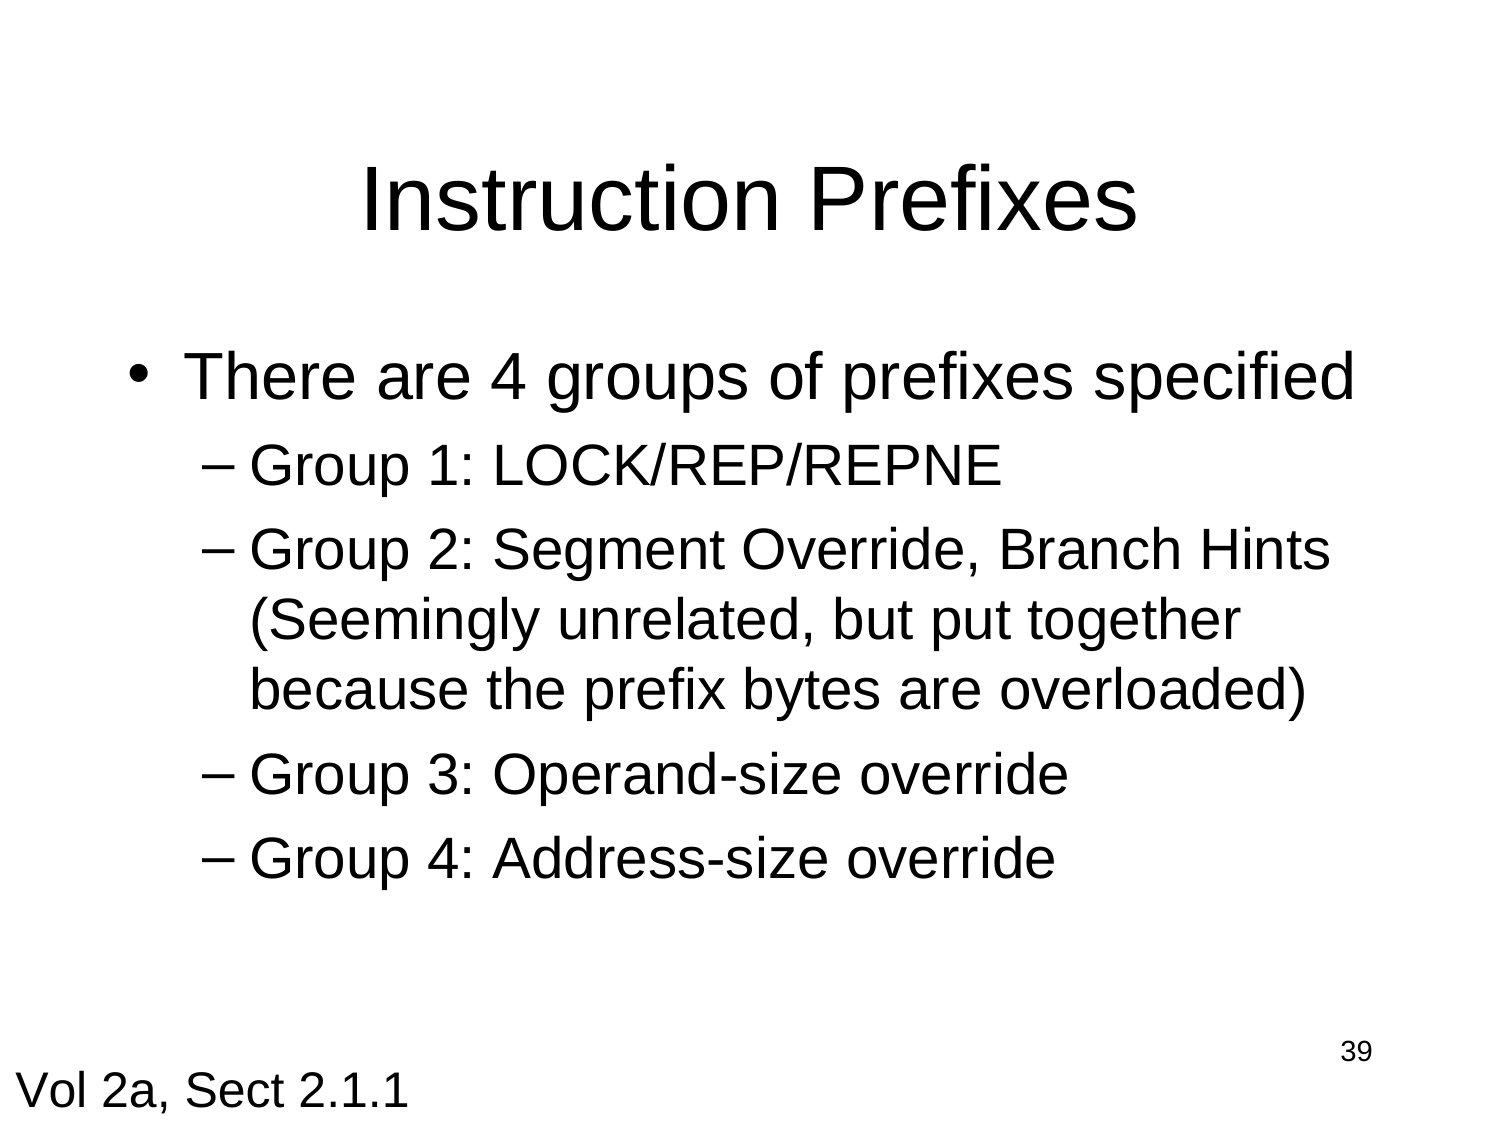

# Instruction Prefixes
There are 4 groups of prefixes specified
Group 1: LOCK/REP/REPNE
Group 2: Segment Override, Branch Hints (Seemingly unrelated, but put together because the prefix bytes are overloaded)
Group 3: Operand-size override
Group 4: Address-size override
Vol 2a, Sect 2.1.1